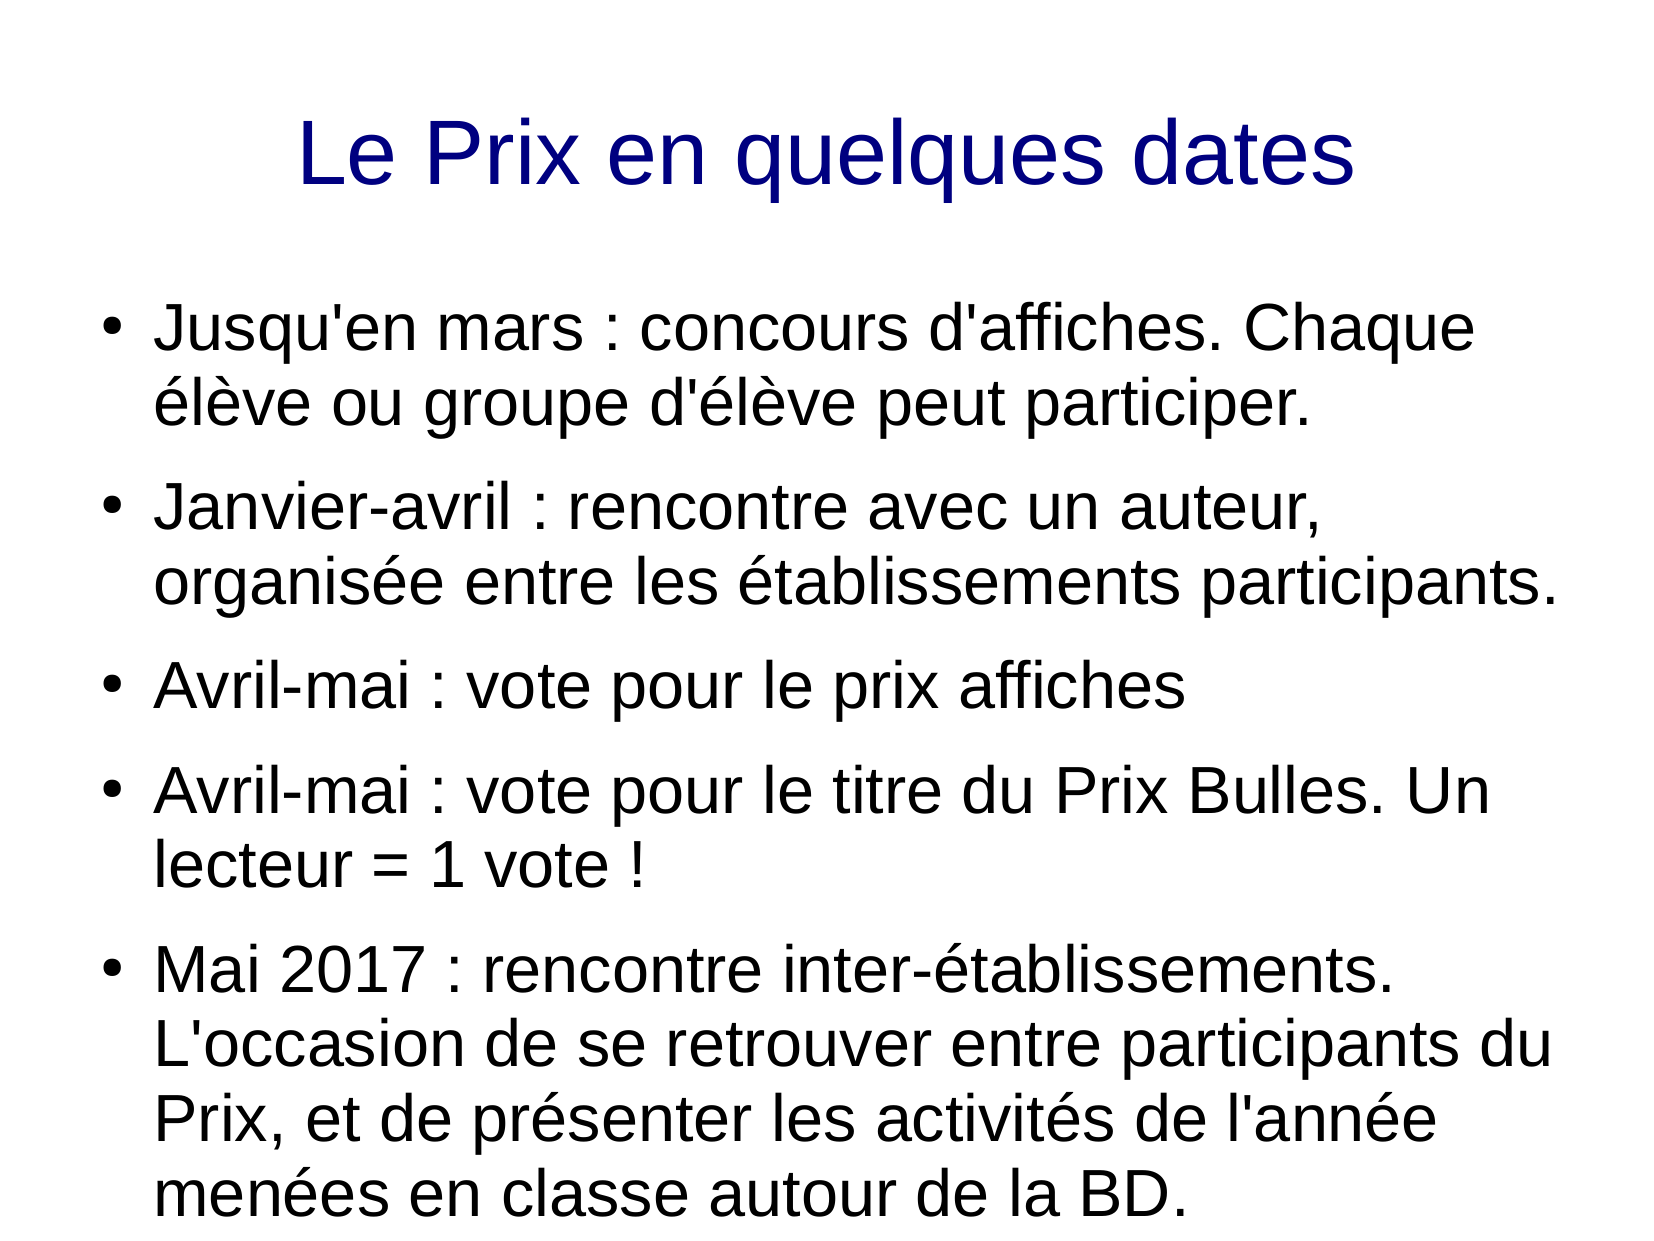

# Le Prix en quelques dates
Jusqu'en mars : concours d'affiches. Chaque élève ou groupe d'élève peut participer.
Janvier-avril : rencontre avec un auteur, organisée entre les établissements participants.
Avril-mai : vote pour le prix affiches
Avril-mai : vote pour le titre du Prix Bulles. Un lecteur = 1 vote !
Mai 2017 : rencontre inter-établissements. L'occasion de se retrouver entre participants du Prix, et de présenter les activités de l'année menées en classe autour de la BD.